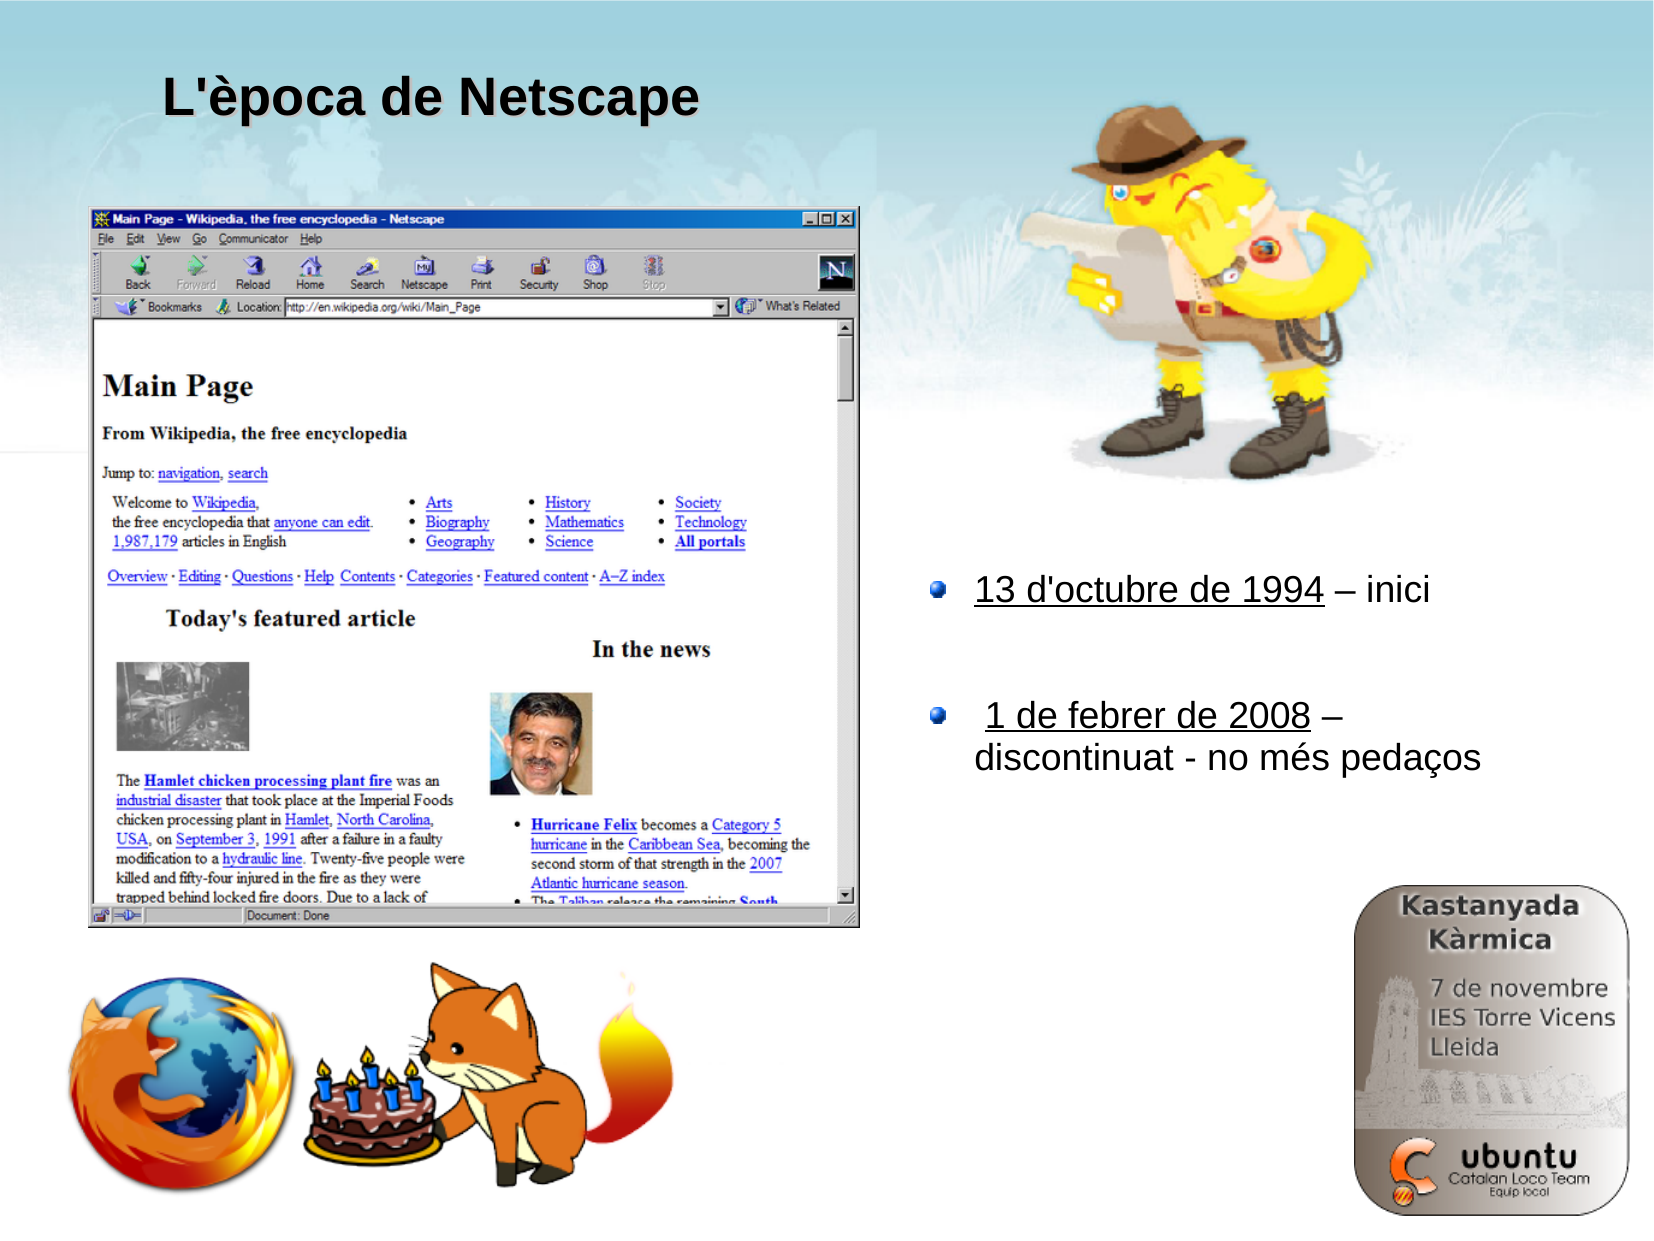

L'època de Netscape
13 d'octubre de 1994 – inici
 1 de febrer de 2008 – discontinuat - no més pedaços